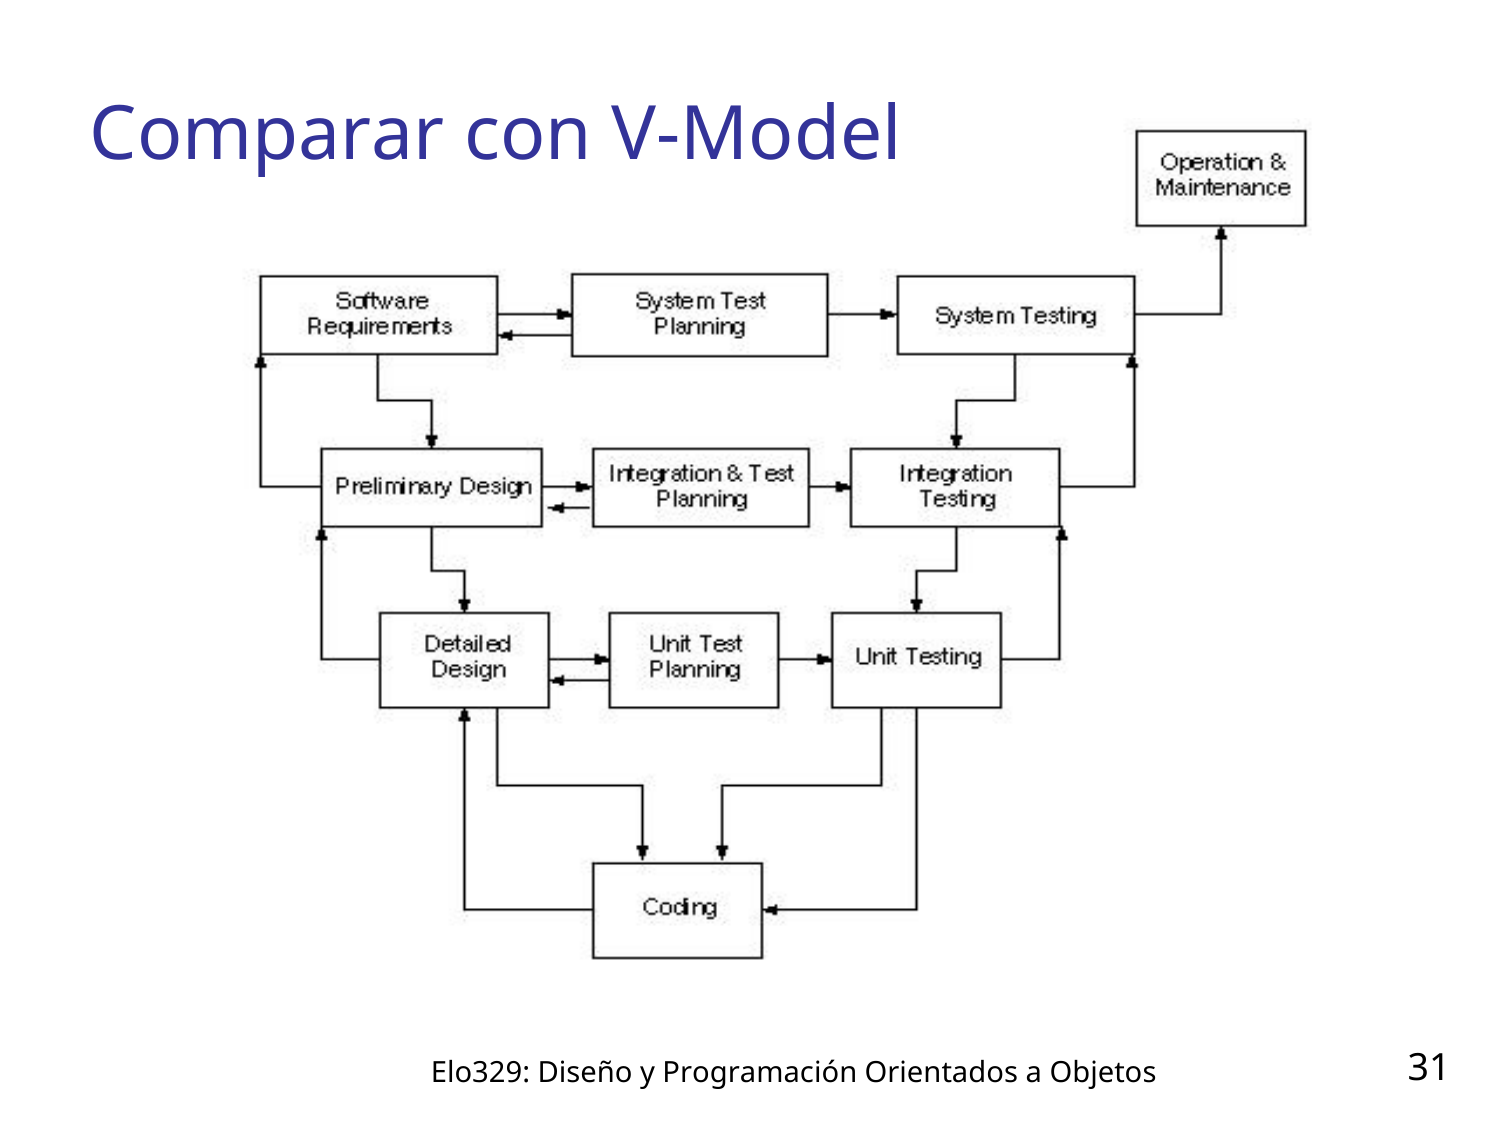

# Comparar con V-Model‏
ELO329: Diseño y Programación Orientadas a Objetos
31